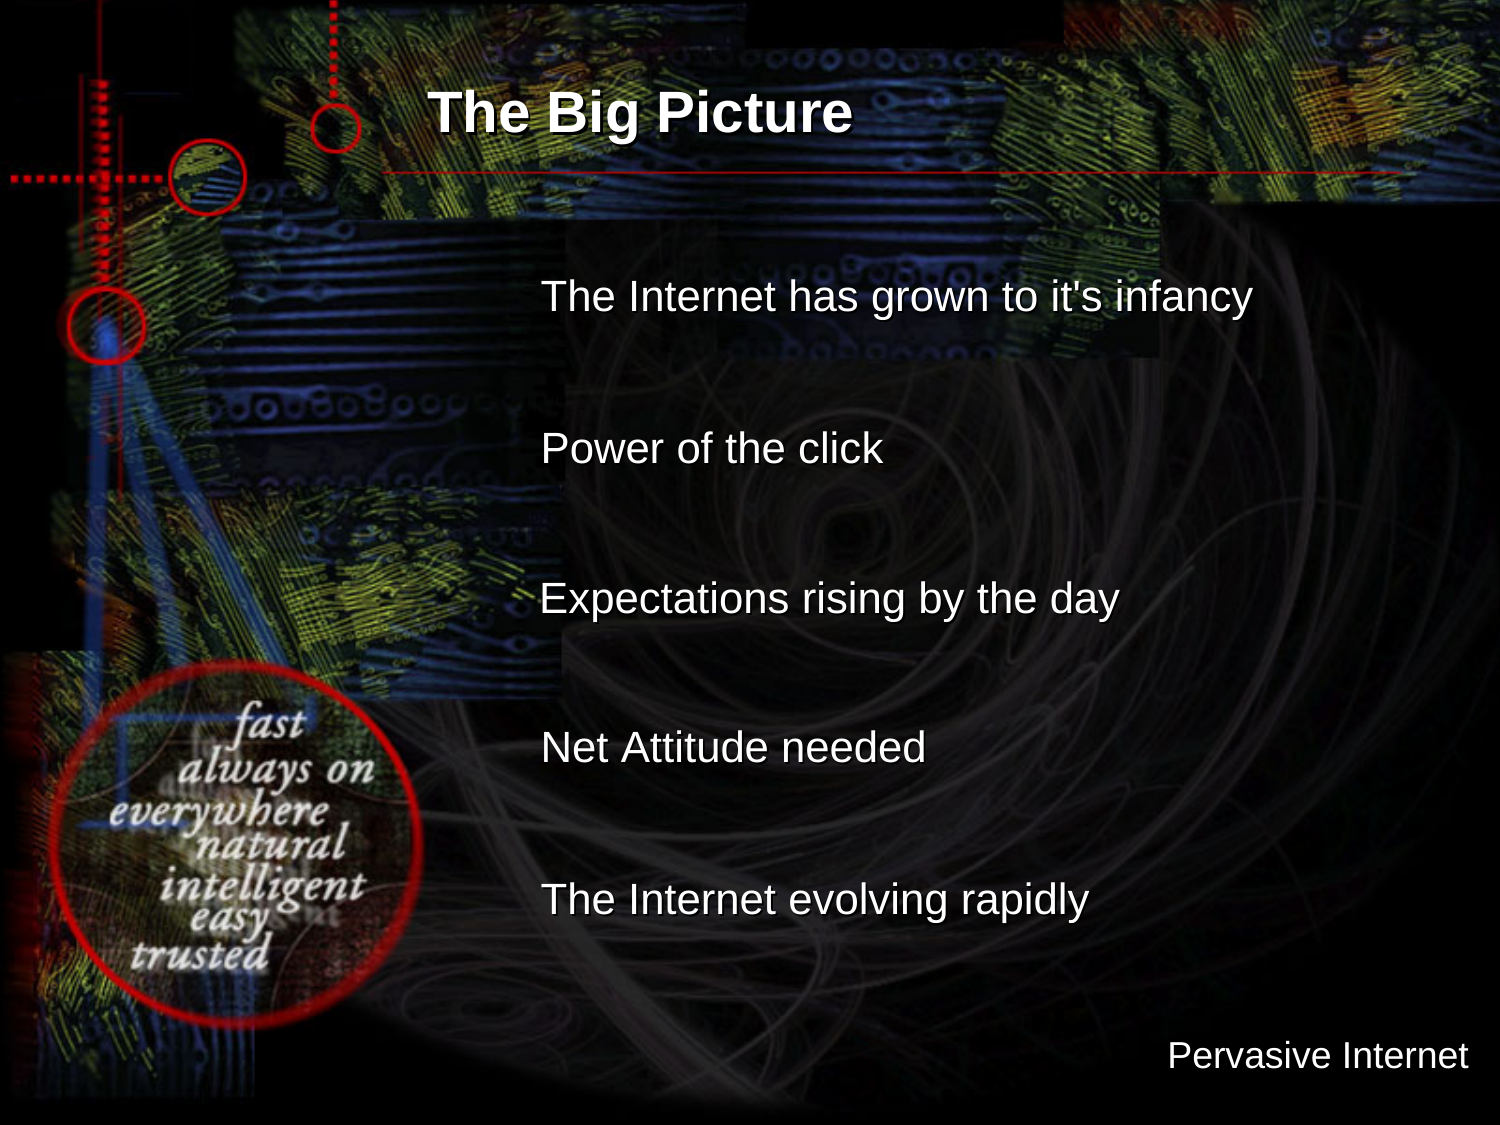

# The Big Picture
The Internet has grown to it's infancy
Power of the click
Expectations rising by the day
Net Attitude needed
The Internet evolving rapidly
Pervasive Internet